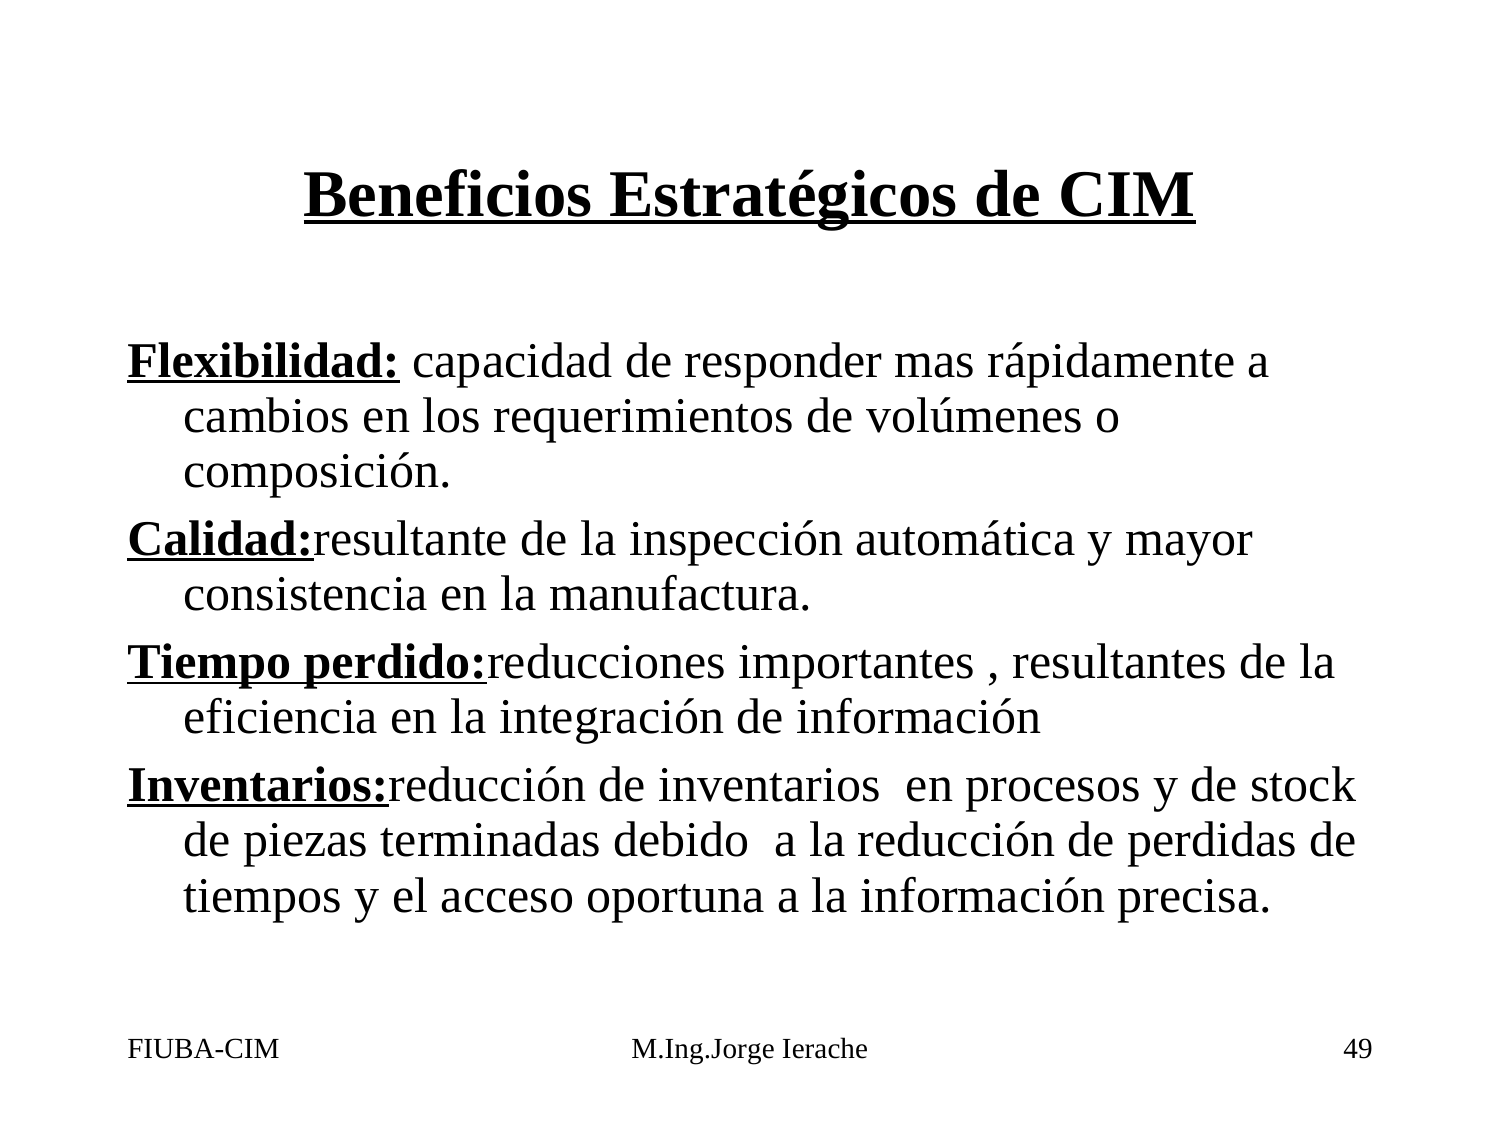

# Beneficios Estratégicos de CIM
Flexibilidad: capacidad de responder mas rápidamente a cambios en los requerimientos de volúmenes o composición.
Calidad:resultante de la inspección automática y mayor consistencia en la manufactura.
Tiempo perdido:reducciones importantes , resultantes de la eficiencia en la integración de información
Inventarios:reducción de inventarios en procesos y de stock de piezas terminadas debido a la reducción de perdidas de tiempos y el acceso oportuna a la información precisa.
FIUBA-CIM
M.Ing.Jorge Ierache
49